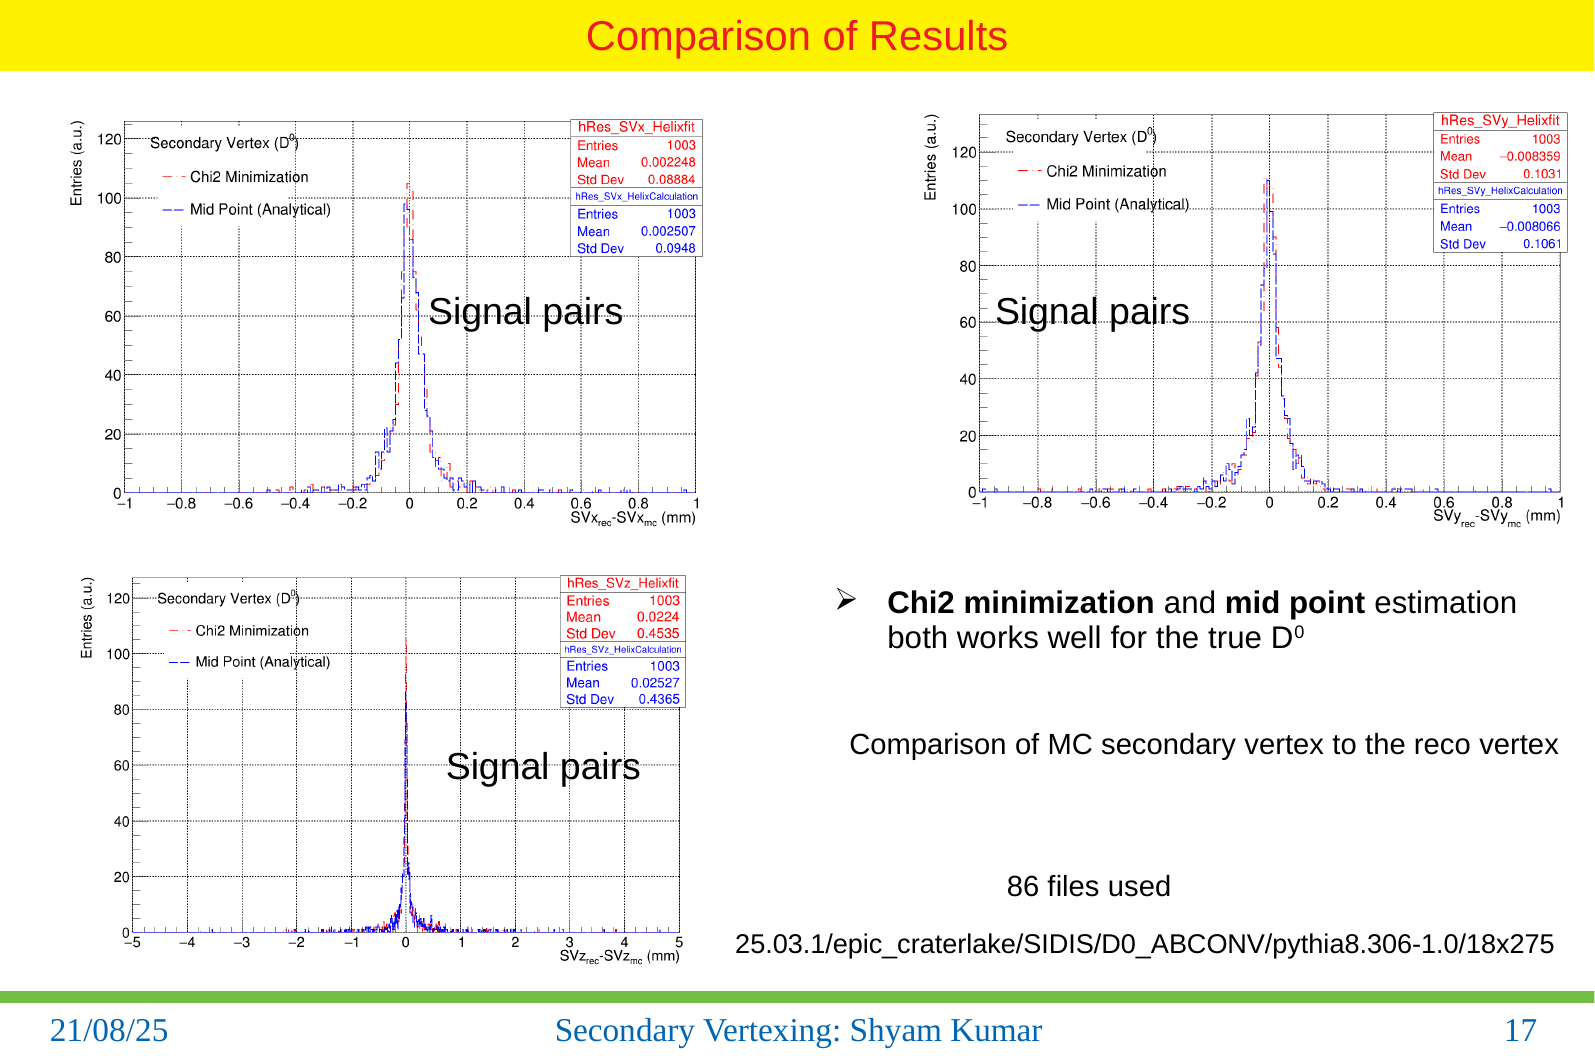

# Comparison of Results
Signal pairs
Signal pairs
Chi2 minimization and mid point estimation both works well for the true D0
Comparison of MC secondary vertex to the reco vertex
Signal pairs
86 files used
25.03.1/epic_craterlake/SIDIS/D0_ABCONV/pythia8.306-1.0/18x275
21/08/25
Secondary Vertexing: Shyam Kumar
17